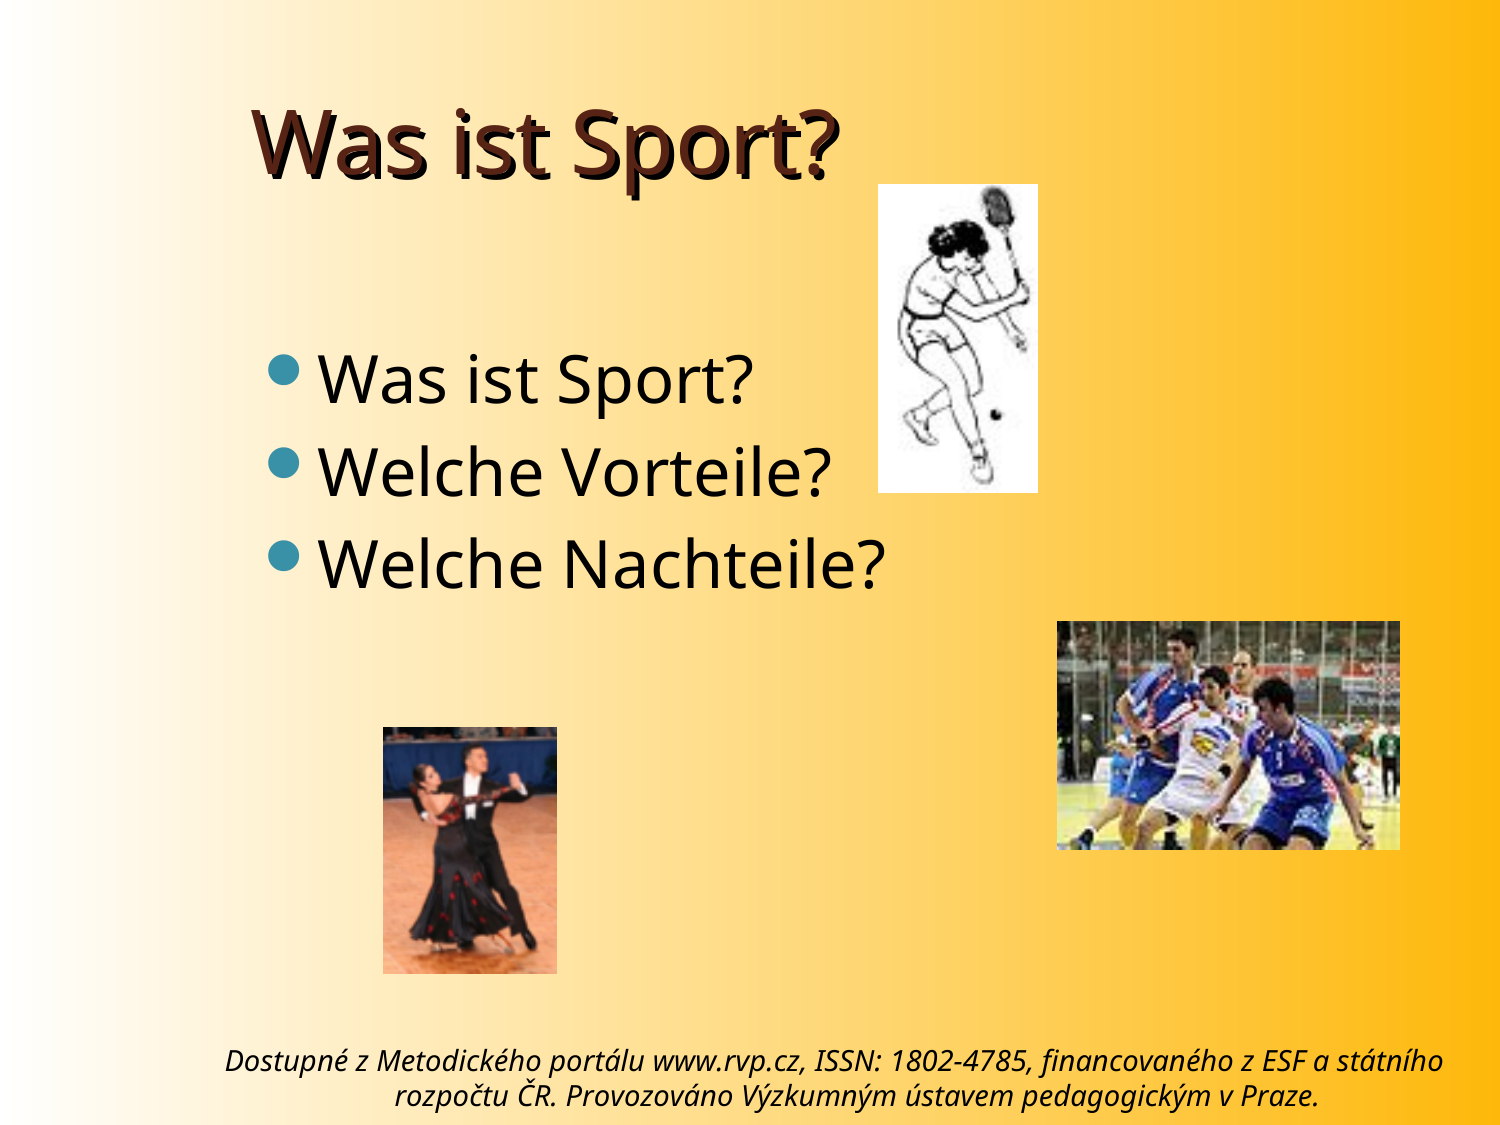

# Was ist Sport?
Was ist Sport?
Welche Vorteile?
Welche Nachteile?
Dostupné z Metodického portálu www.rvp.cz, ISSN: 1802-4785, financovaného z ESF a státního rozpočtu ČR. Provozováno Výzkumným ústavem pedagogickým v Praze.